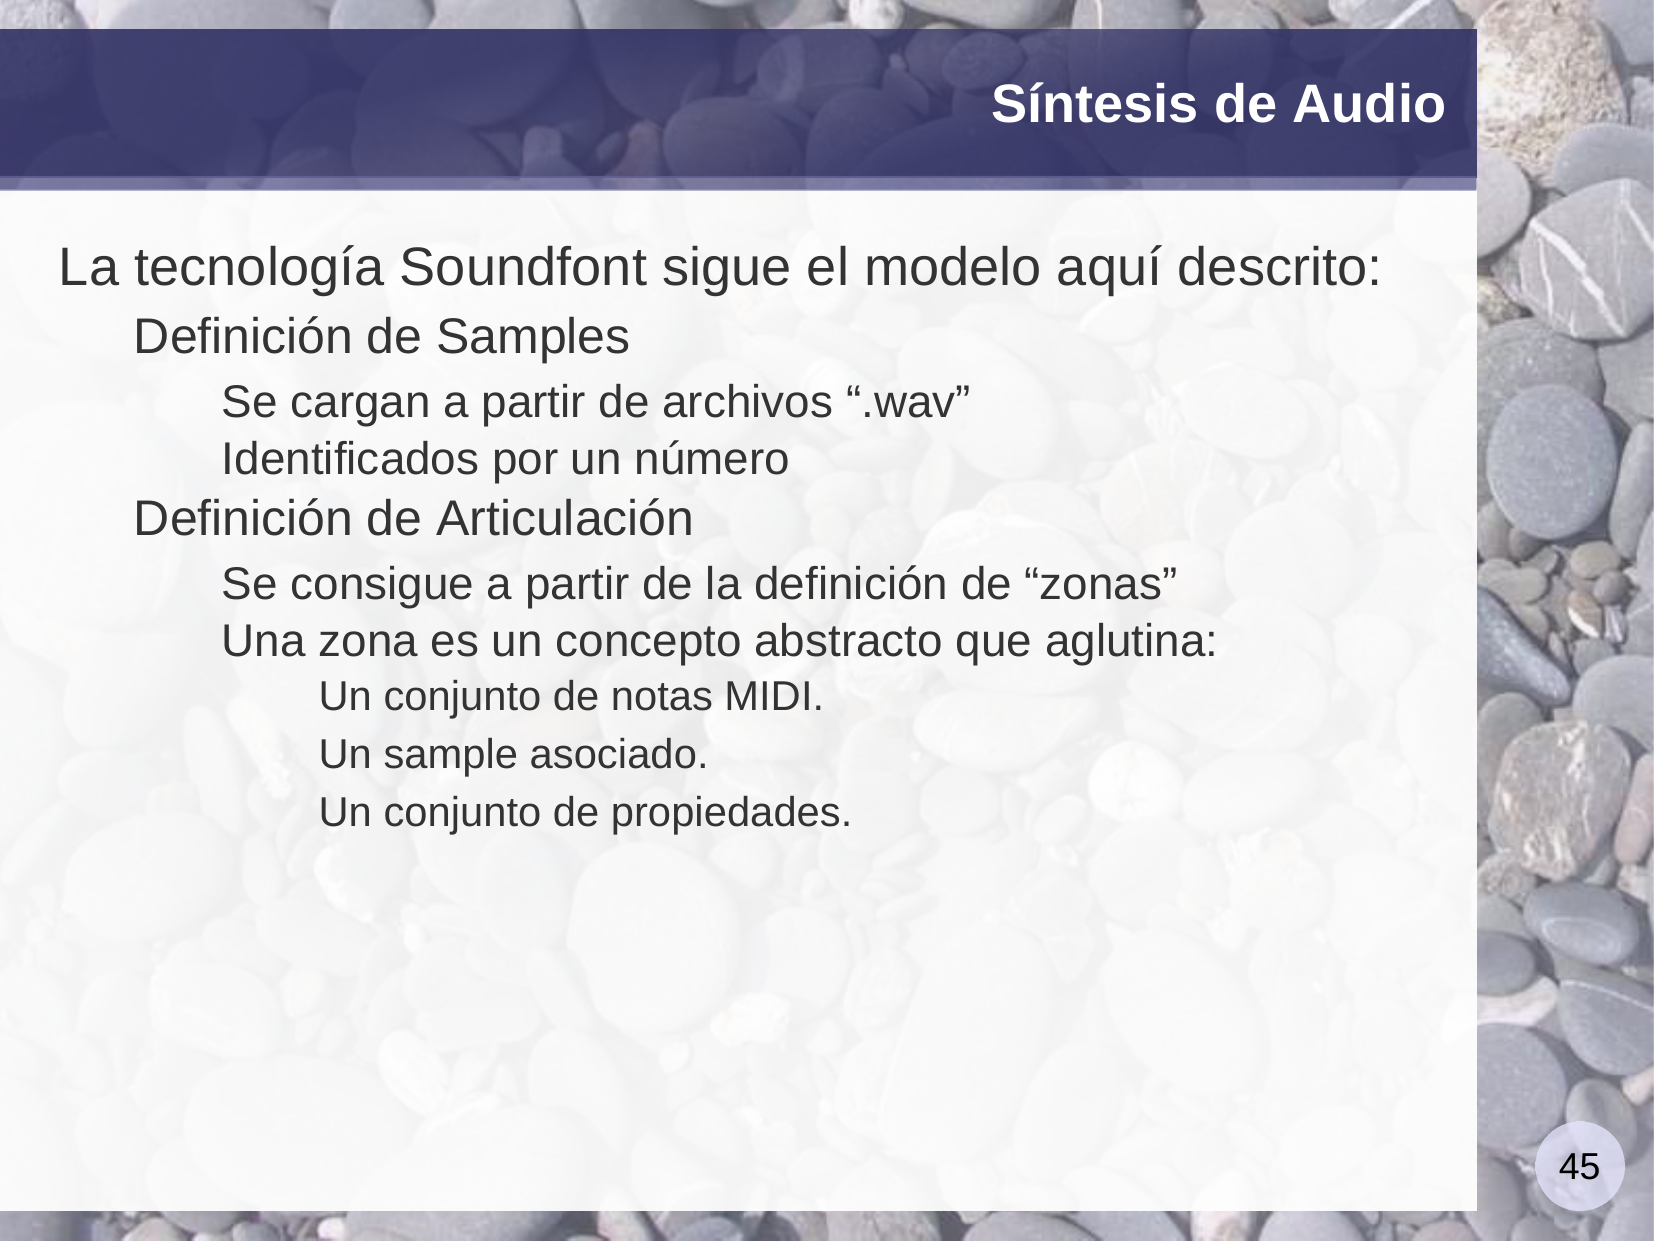

# Síntesis de Audio
La tecnología Soundfont sigue el modelo aquí descrito:
Definición de Samples
 Se cargan a partir de archivos “.wav”
 Identificados por un número
Definición de Articulación
 Se consigue a partir de la definición de “zonas”
 Una zona es un concepto abstracto que aglutina:
 Un conjunto de notas MIDI.
 Un sample asociado.
 Un conjunto de propiedades.